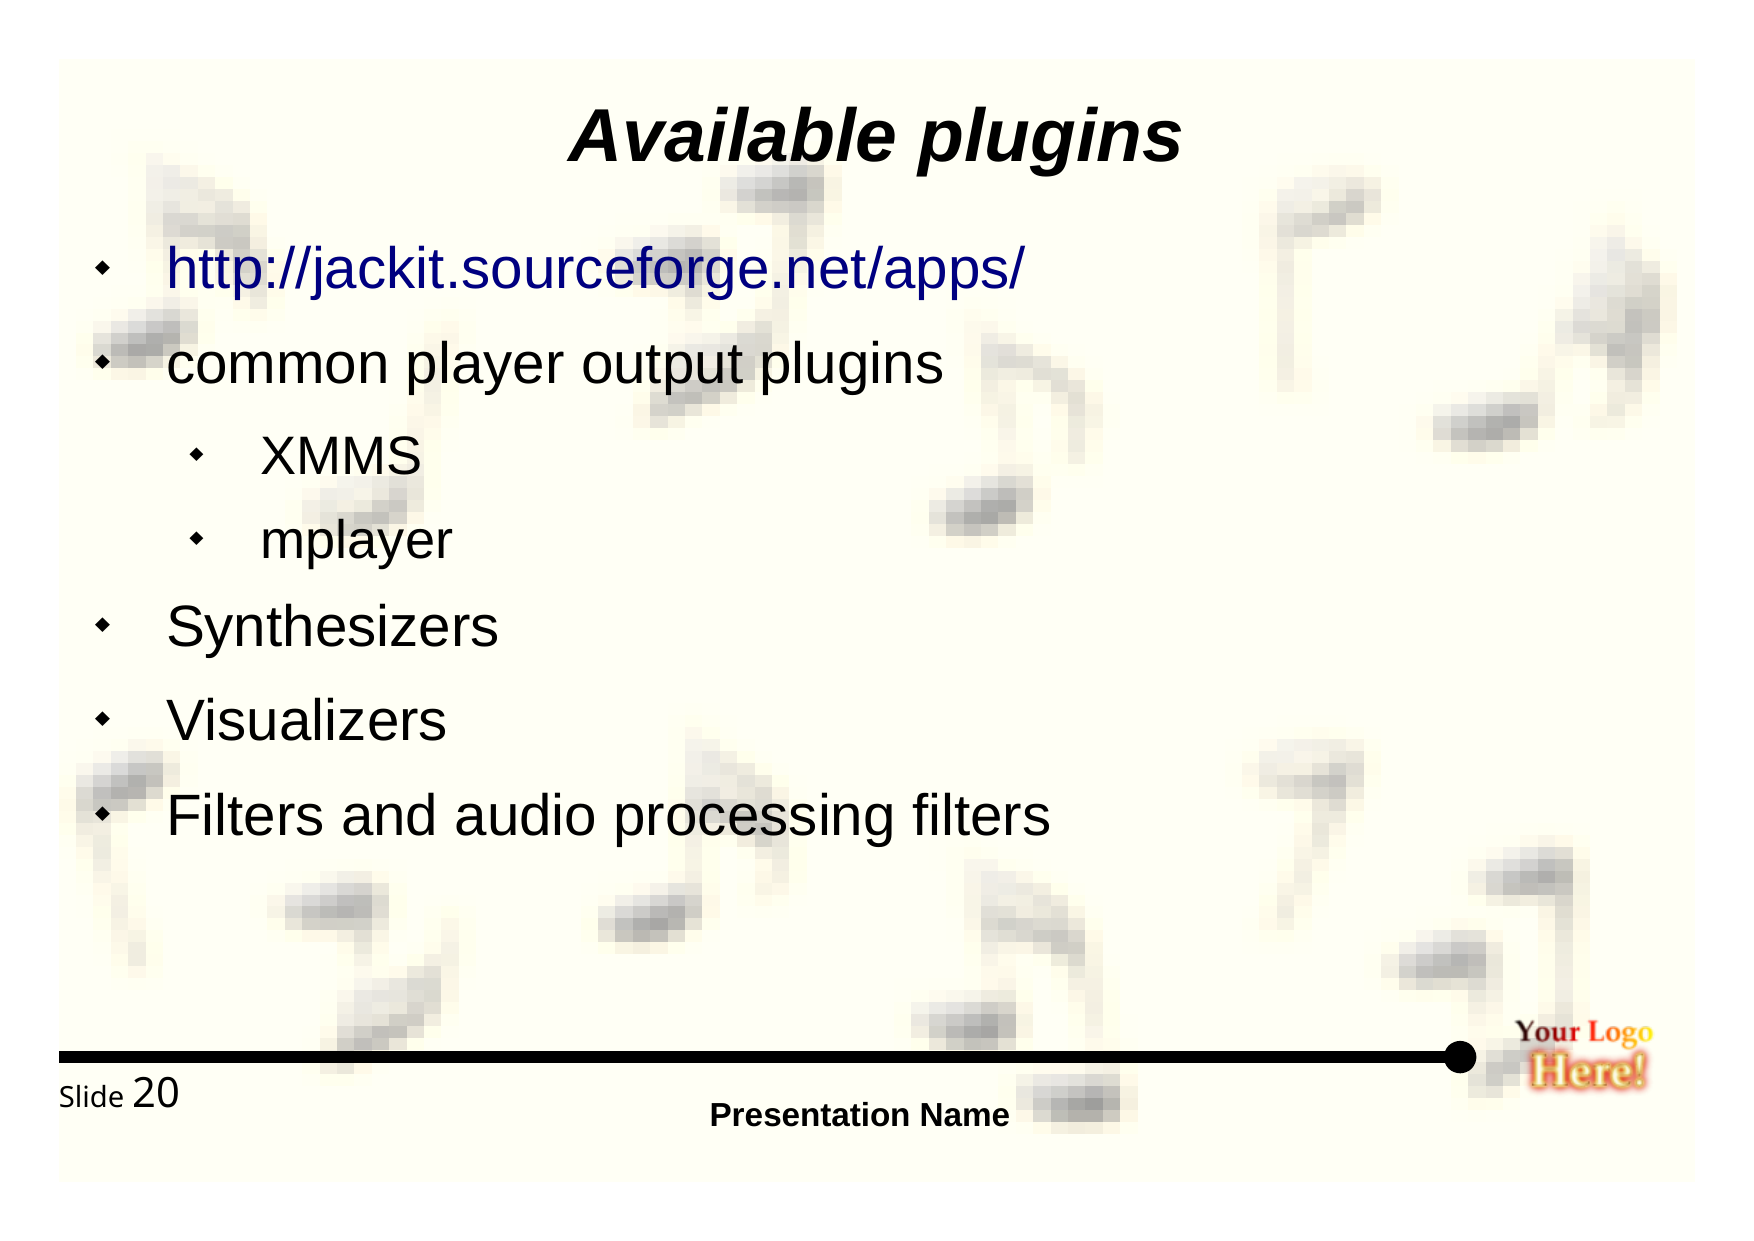

# Available plugins
http://jackit.sourceforge.net/apps/
common player output plugins
XMMS
mplayer
Synthesizers
Visualizers
Filters and audio processing filters